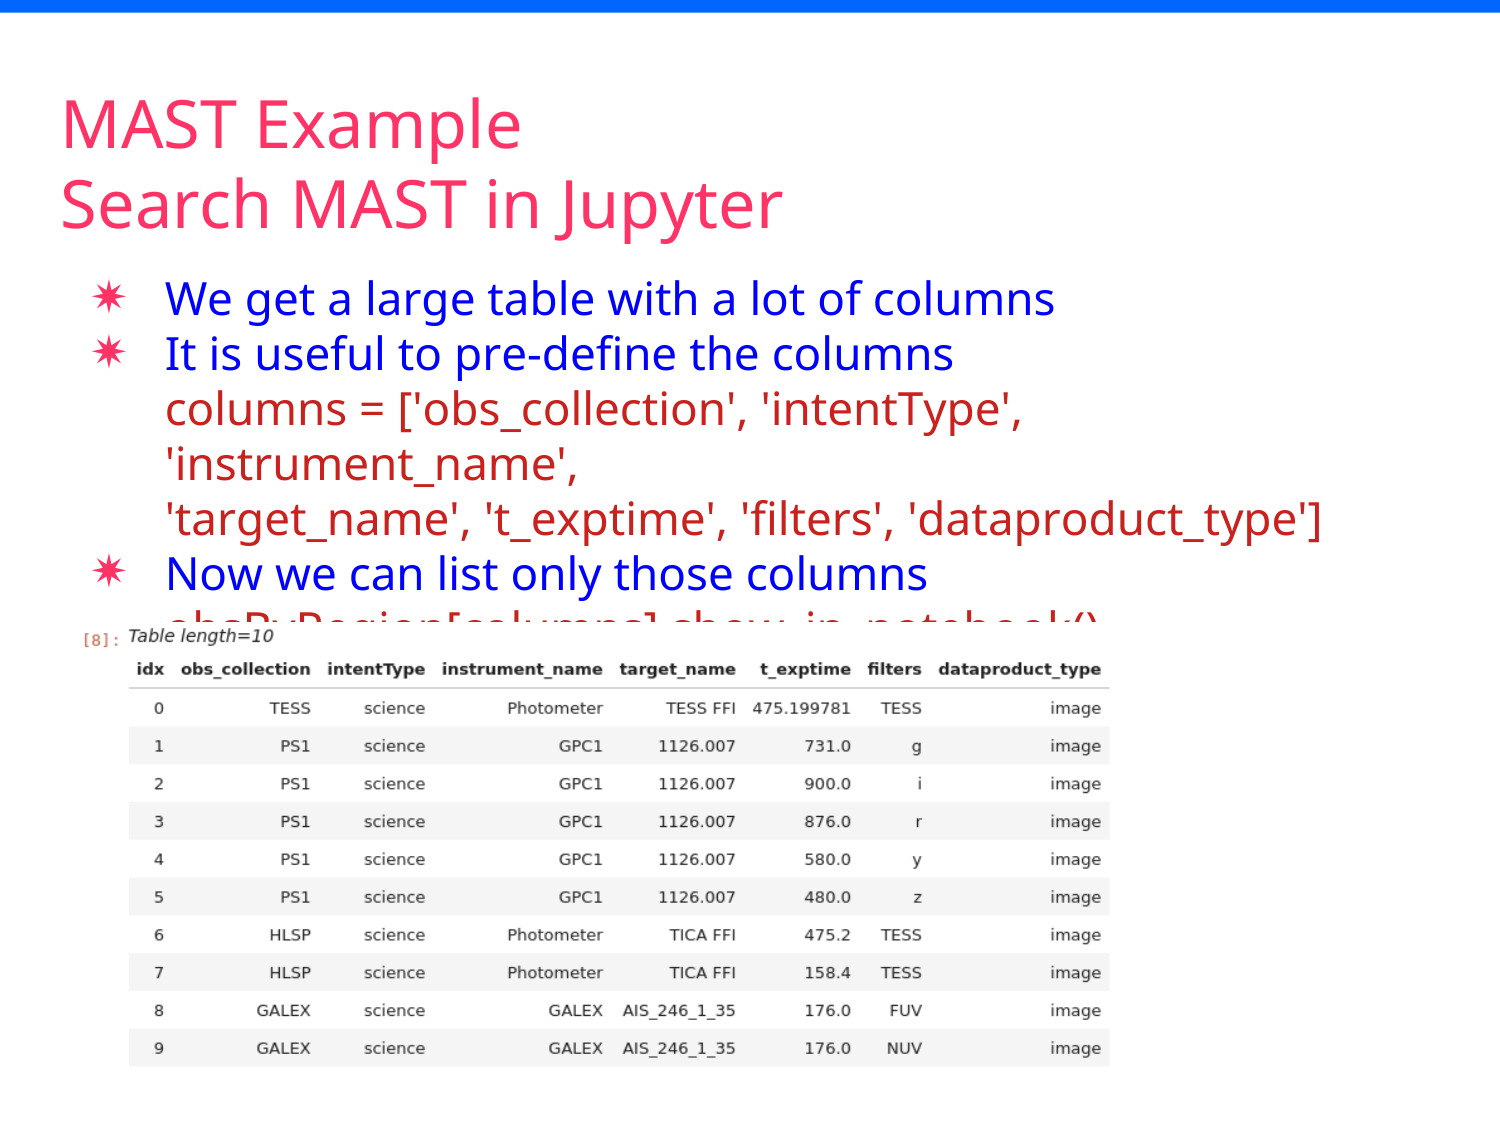

MAST Example
Search MAST in Jupyter
We get a large table with a lot of columns
It is useful to pre-define the columns
columns = ['obs_collection', 'intentType', 'instrument_name',
'target_name', 't_exptime', 'filters', 'dataproduct_type']
Now we can list only those columns
obsByRegion[columns].show_in_notebook()
18